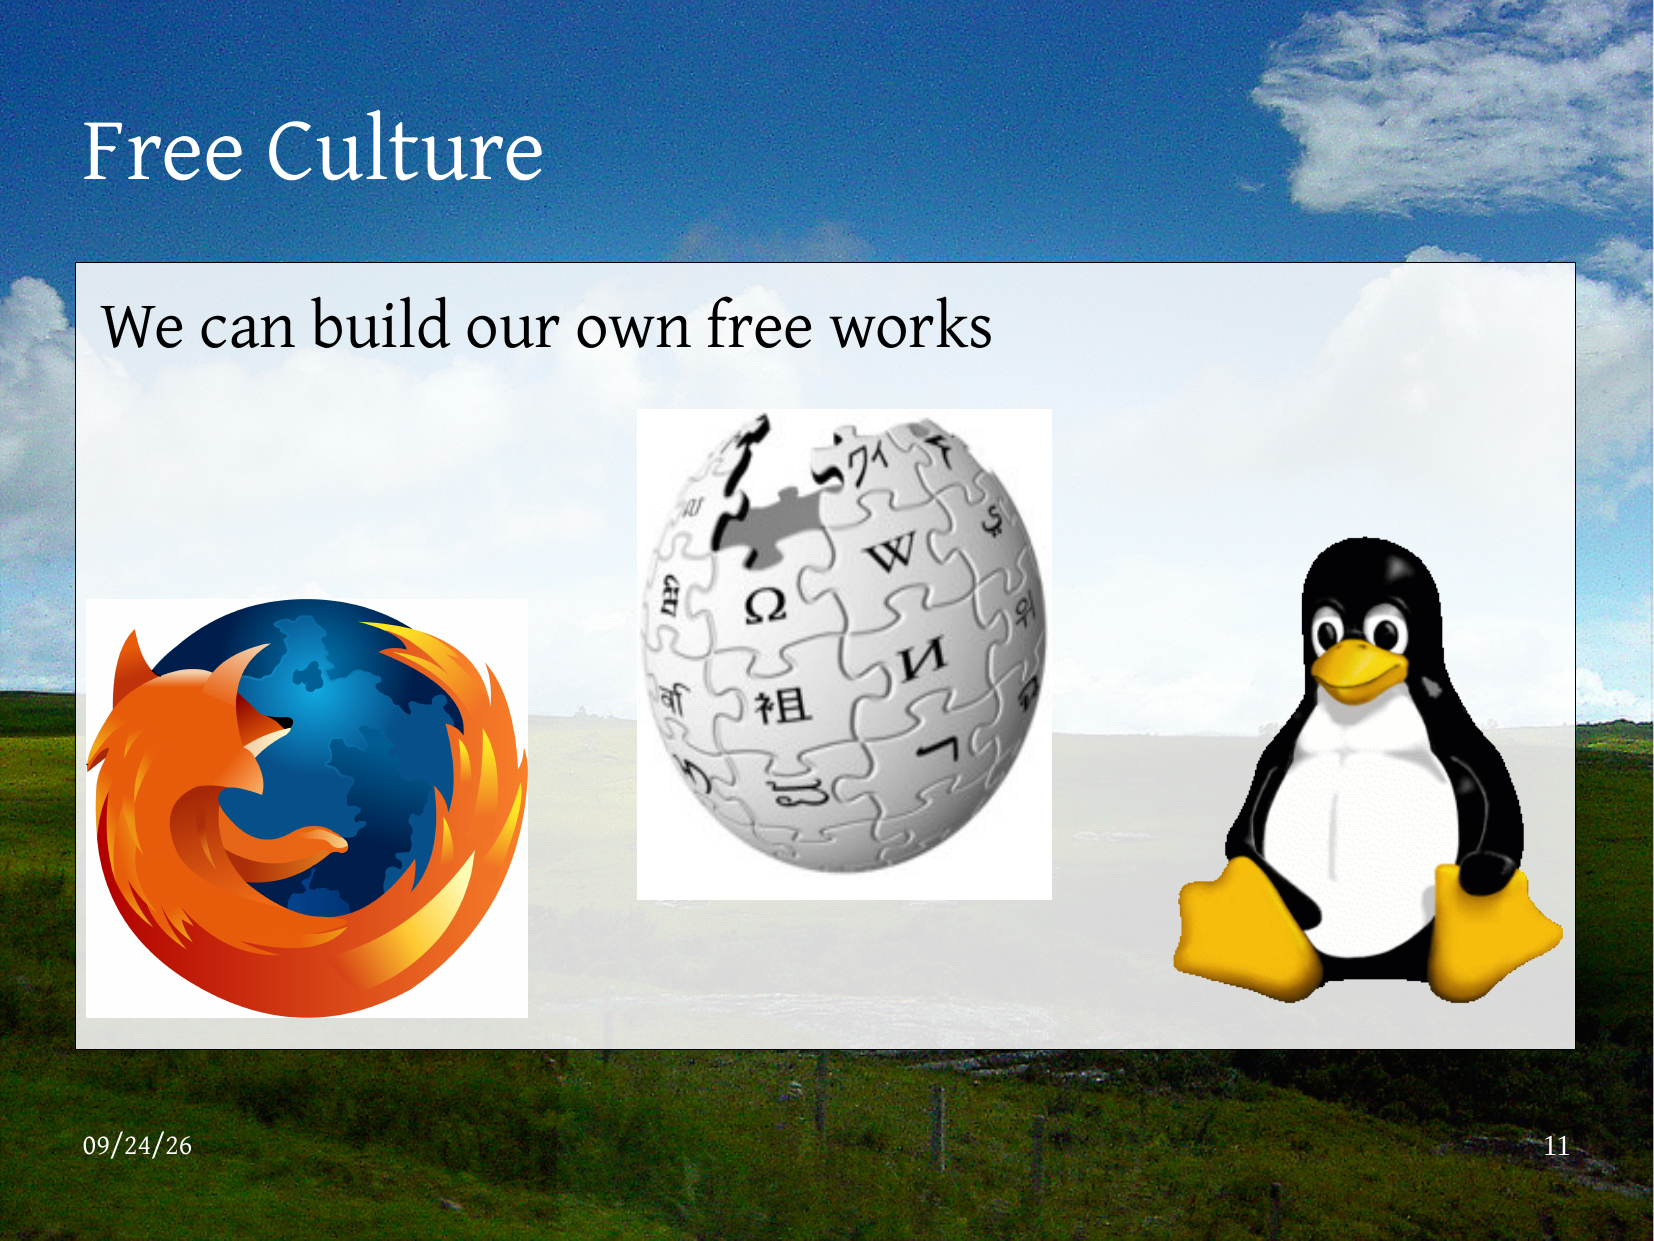

# Free Culture
We can build our own free works
11